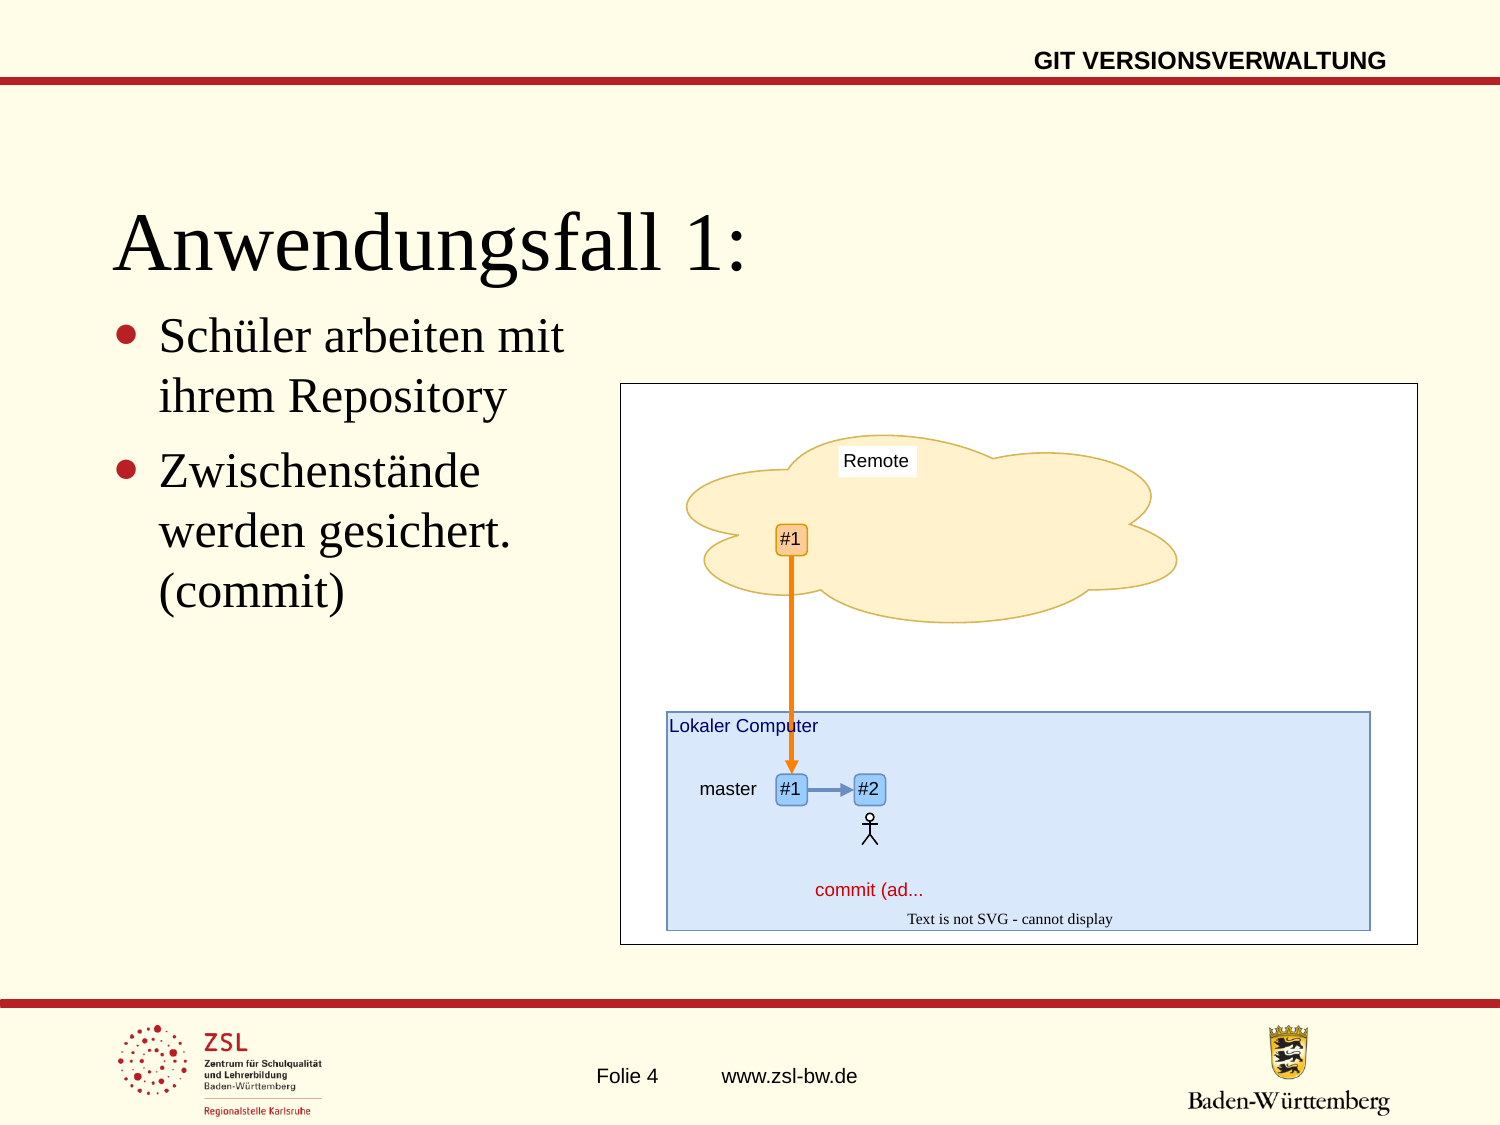

GIT VERSIONSVERWALTUNG
# Anwendungsfall 1:
Schüler arbeiten mit ihrem Repository
Zwischenstände werden gesichert. (commit)
Folie www.zsl-bw.de